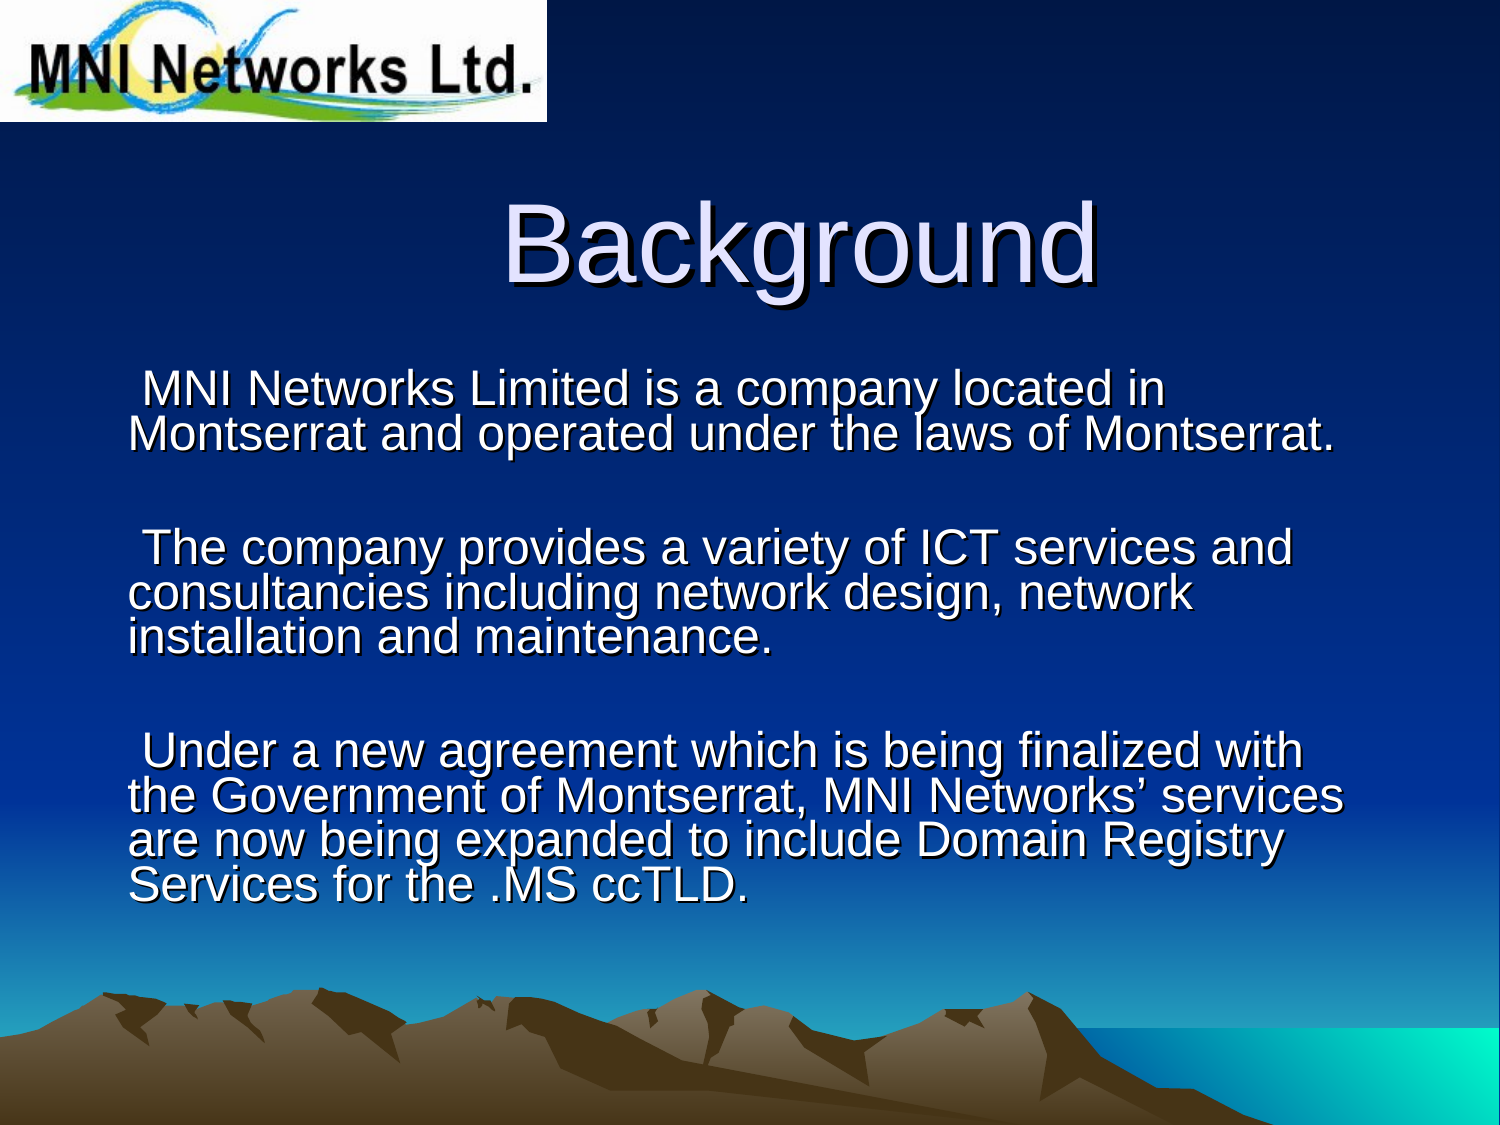

# Background
 MNI Networks Limited is a company located in Montserrat and operated under the laws of Montserrat.
 The company provides a variety of ICT services and consultancies including network design, network installation and maintenance.
 Under a new agreement which is being finalized with the Government of Montserrat, MNI Networks’ services are now being expanded to include Domain Registry Services for the .MS ccTLD.